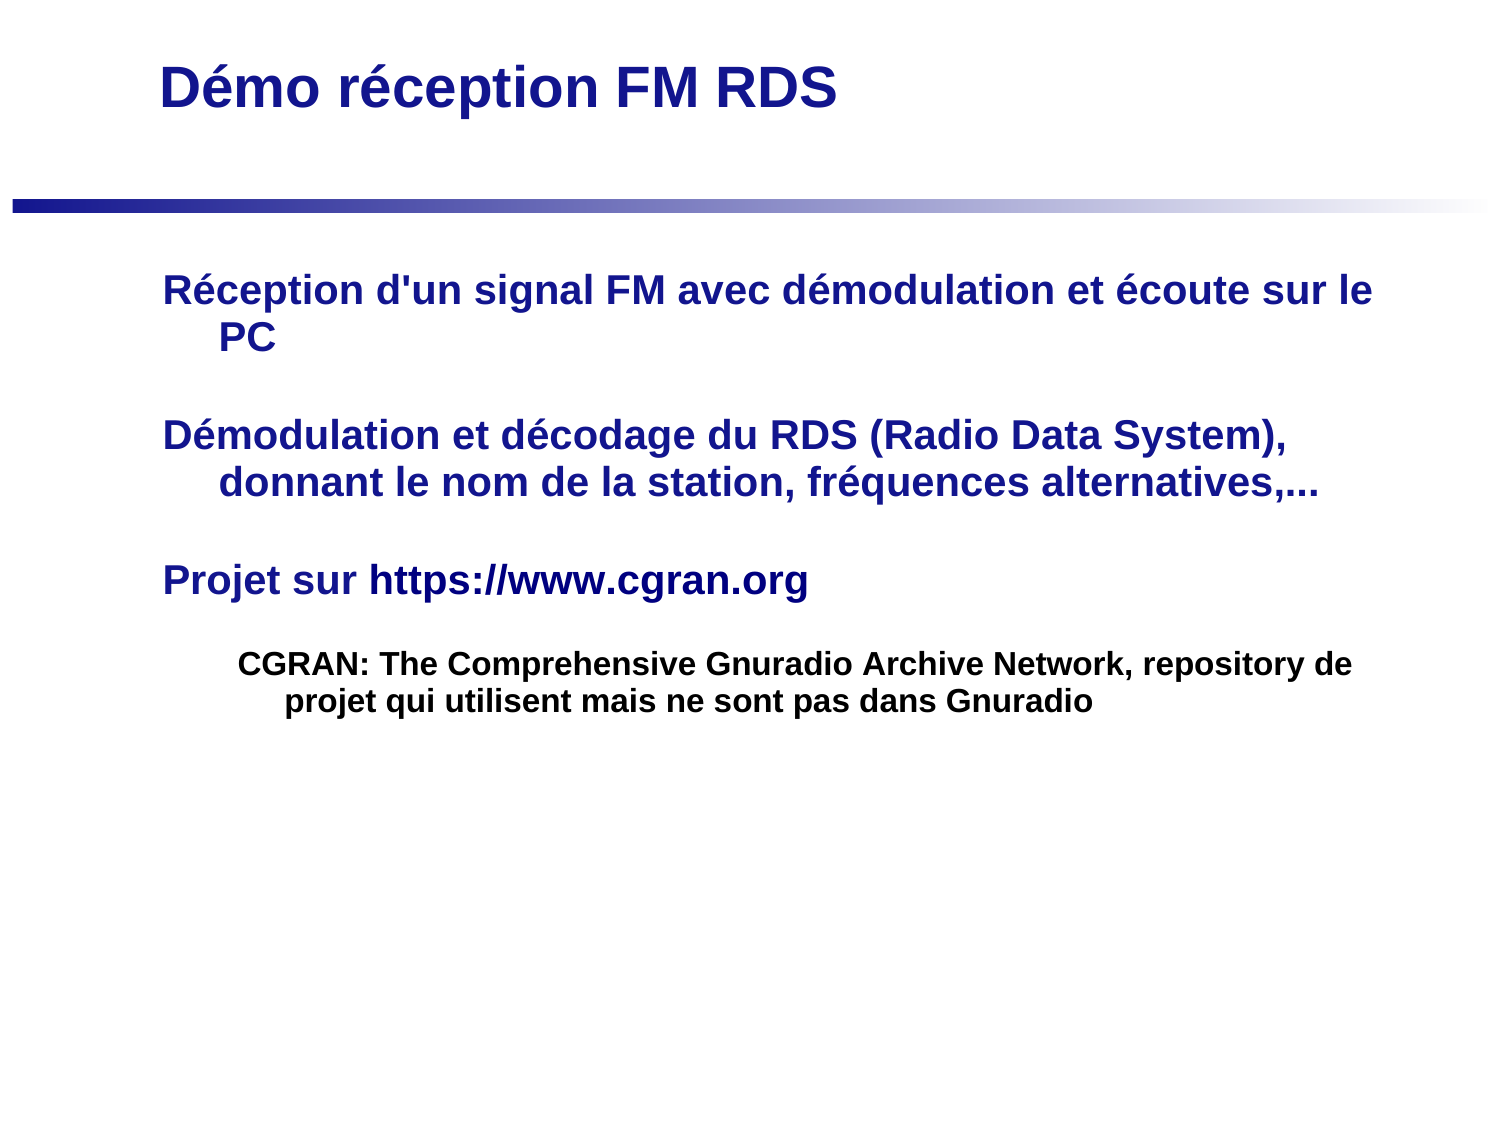

# Démo réception FM RDS
Réception d'un signal FM avec démodulation et écoute sur le PC
Démodulation et décodage du RDS (Radio Data System), donnant le nom de la station, fréquences alternatives,...
Projet sur https://www.cgran.org
CGRAN: The Comprehensive Gnuradio Archive Network, repository de projet qui utilisent mais ne sont pas dans Gnuradio